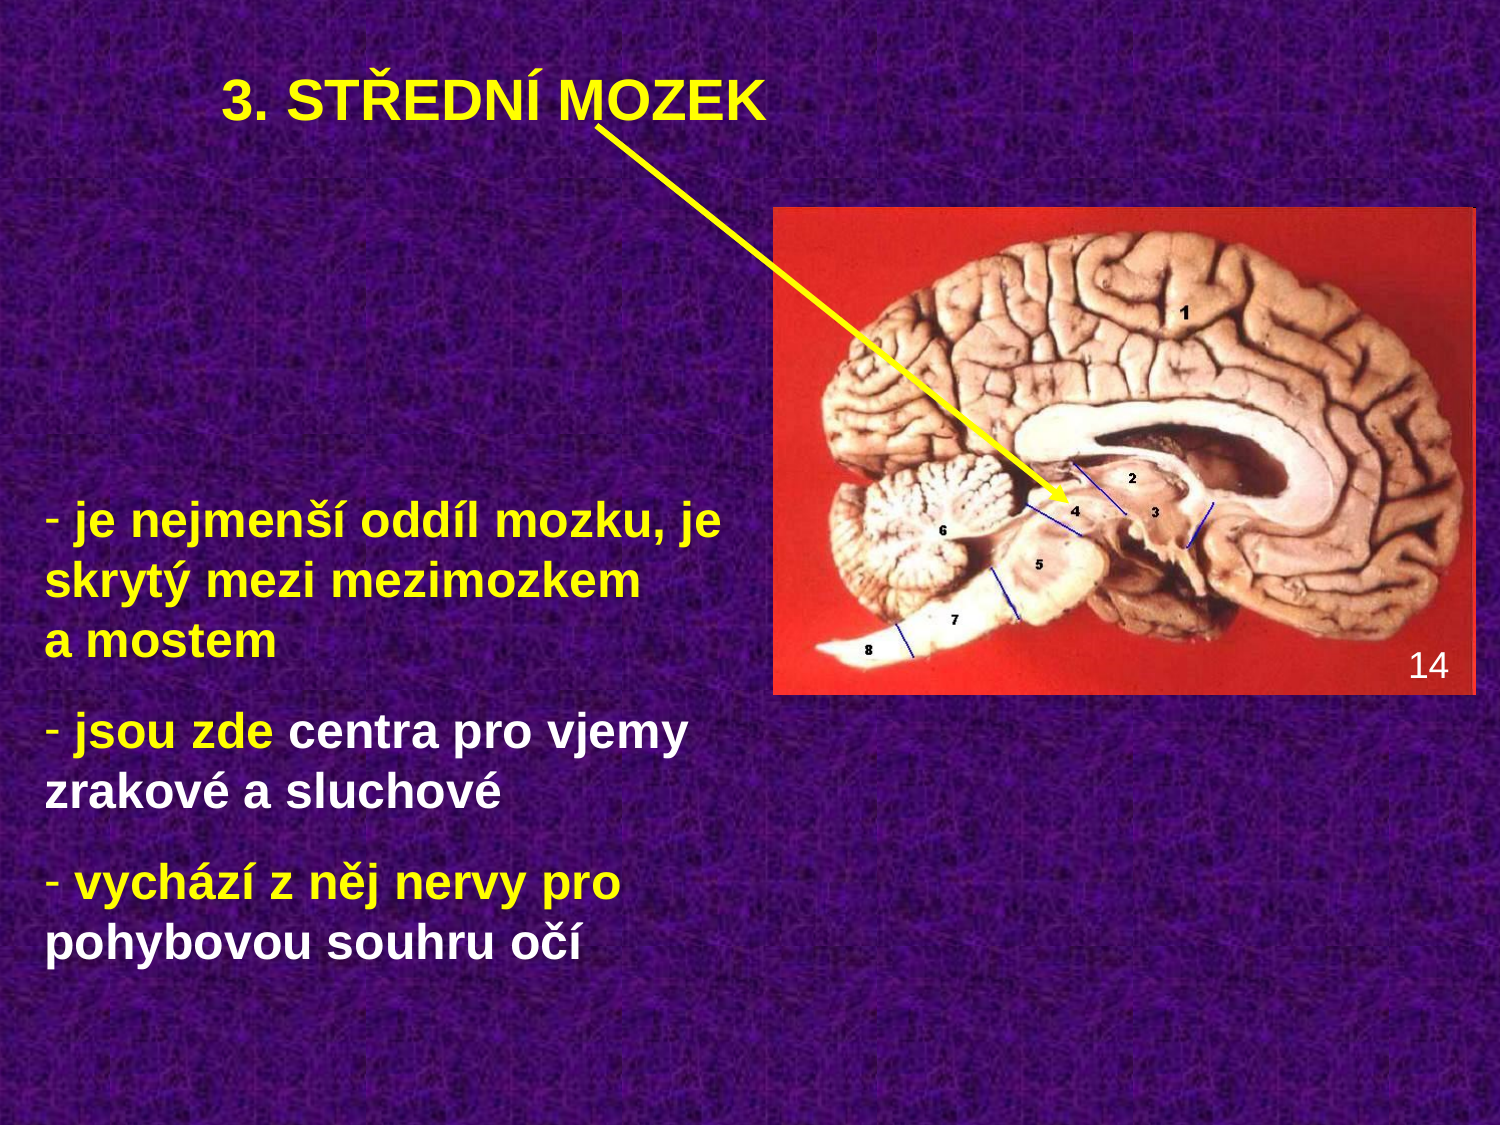

3. STŘEDNÍ MOZEK
 je nejmenší oddíl mozku, je skrytý mezi mezimozkem
a mostem
 jsou zde centra pro vjemy zrakové a sluchové
 vychází z něj nervy pro pohybovou souhru očí
14